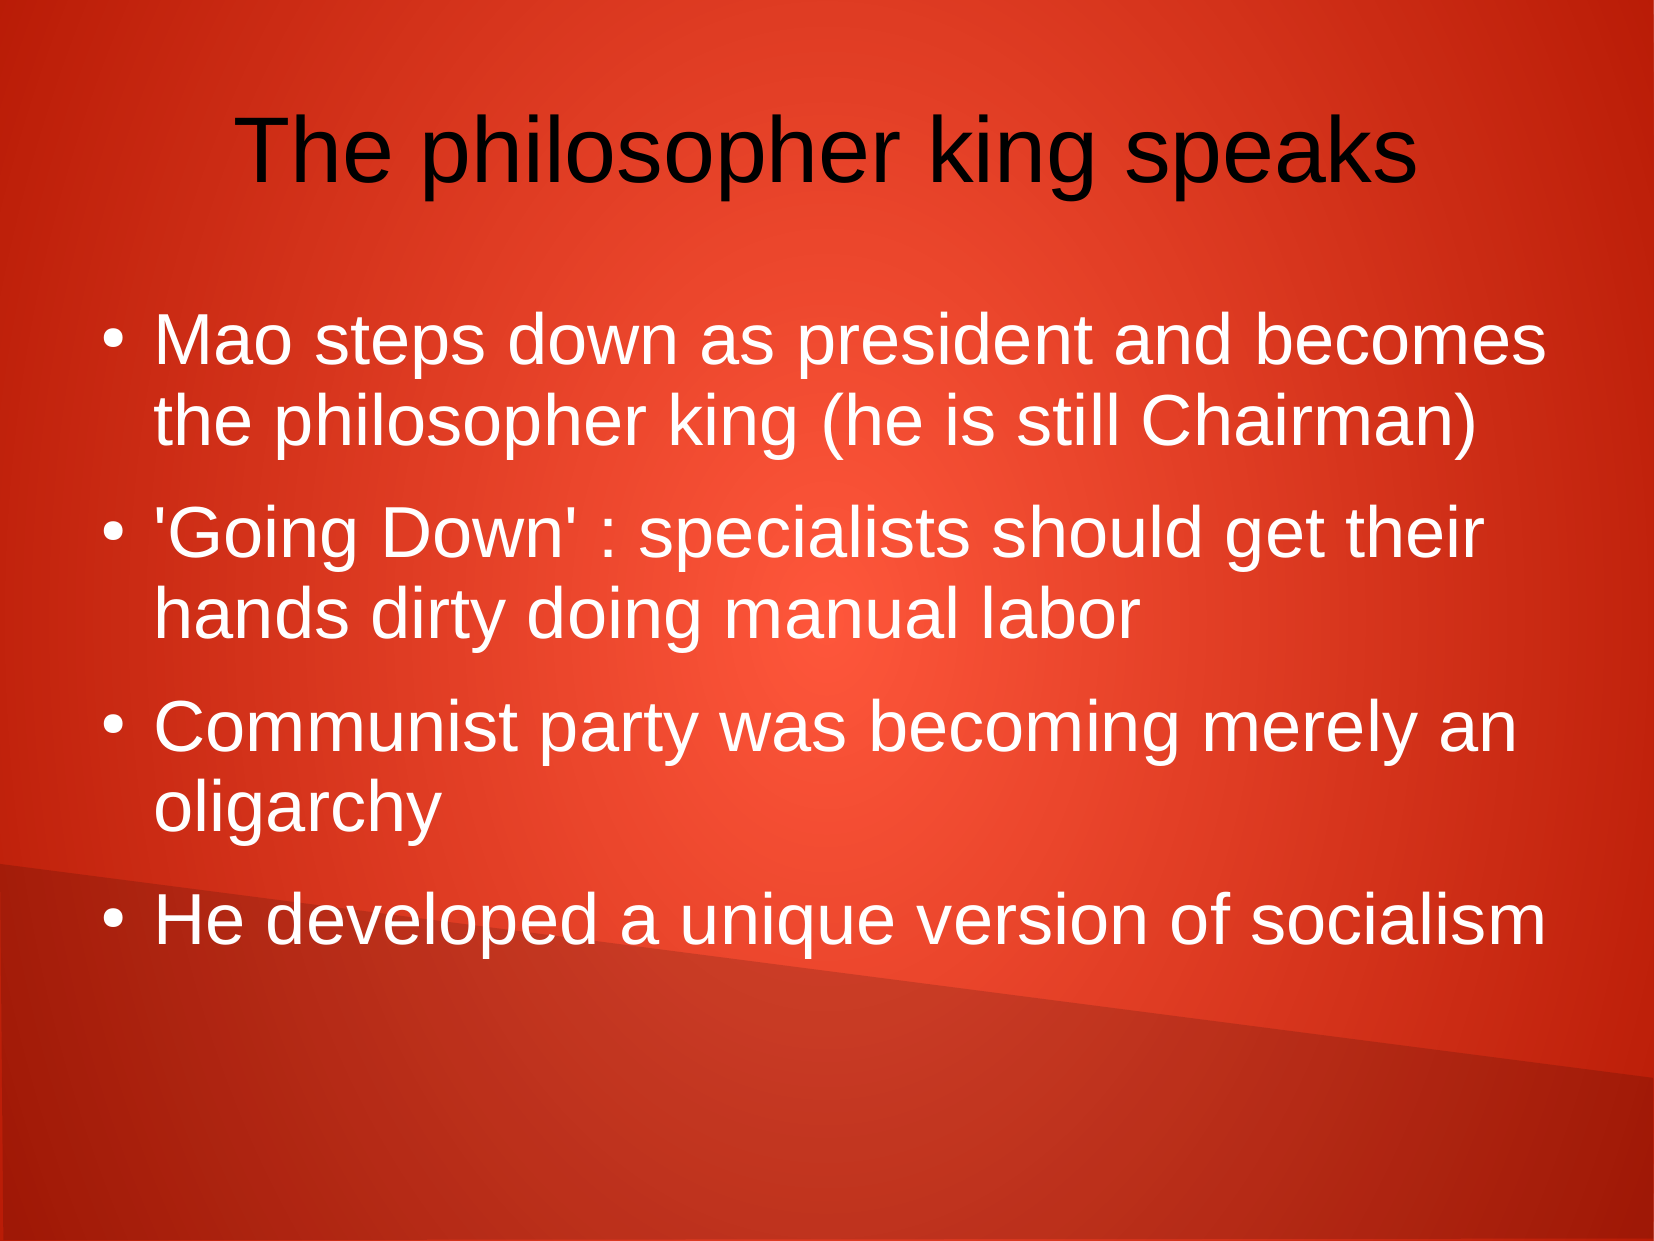

# The philosopher king speaks
Mao steps down as president and becomes the philosopher king (he is still Chairman)
'Going Down' : specialists should get their hands dirty doing manual labor
Communist party was becoming merely an oligarchy
He developed a unique version of socialism